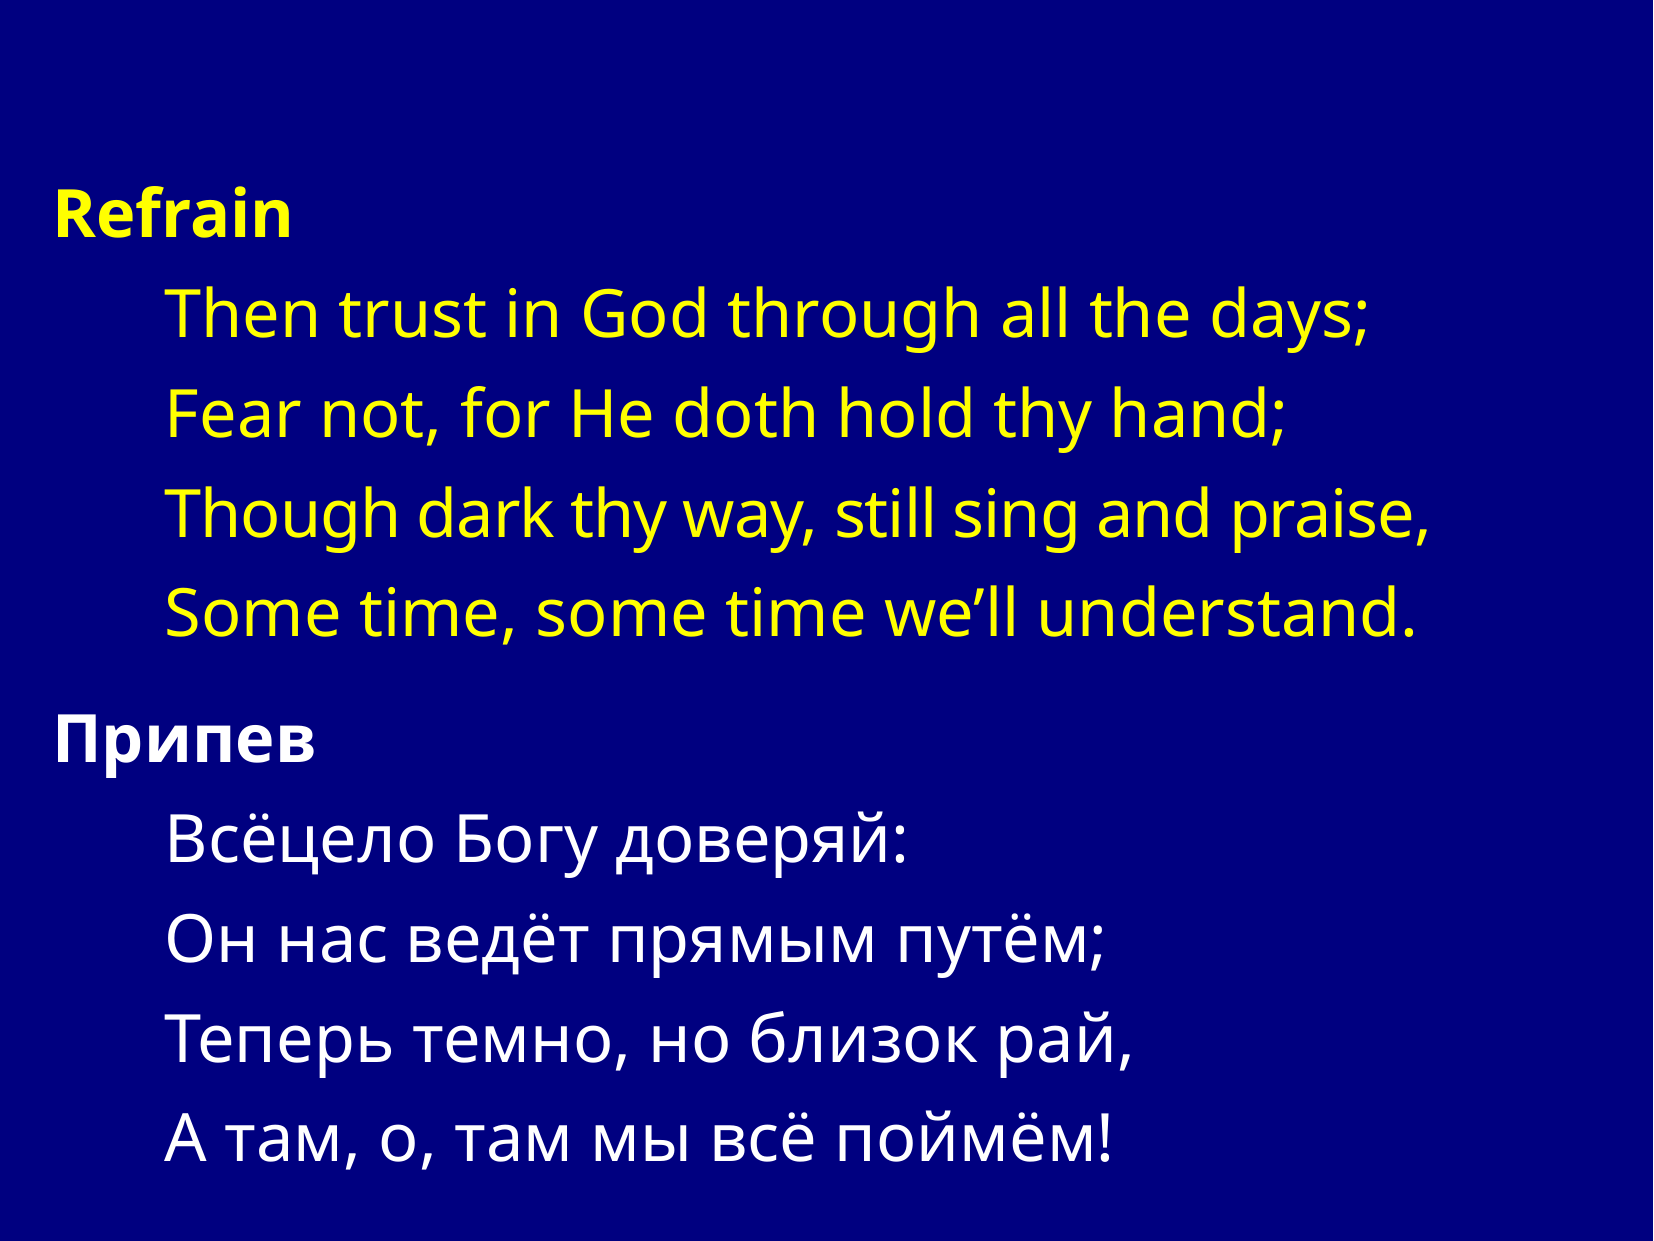

Refrain
	Then trust in God through all the days;
	Fear not, for He doth hold thy hand;
	Though dark thy way, still sing and praise,
	Some time, some time we’ll understand.
Припев
	Всёцело Богу доверяй:
	Он нас ведёт прямым путём;
	Теперь темно, но близок рай,
	А там, о, там мы всё поймём!